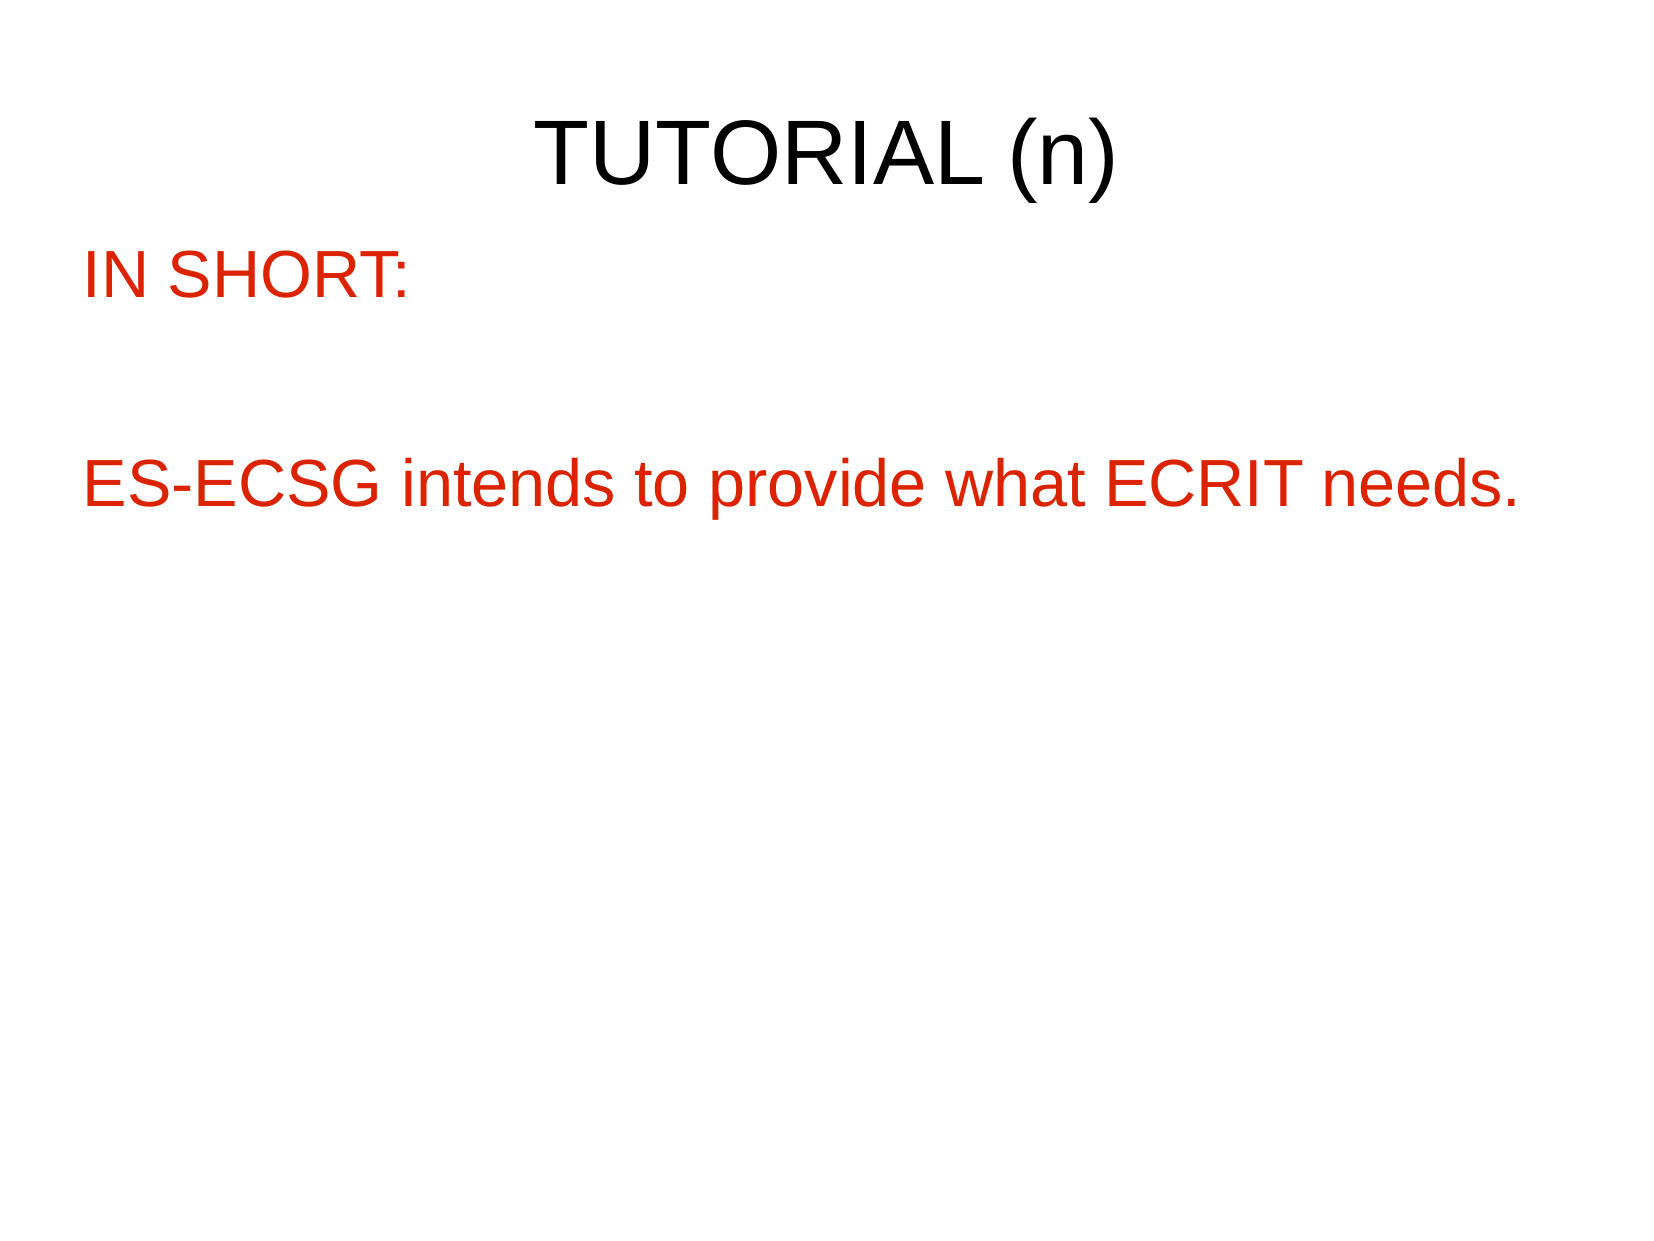

# TUTORIAL (n)
IN SHORT:
ES-ECSG intends to provide what ECRIT needs.